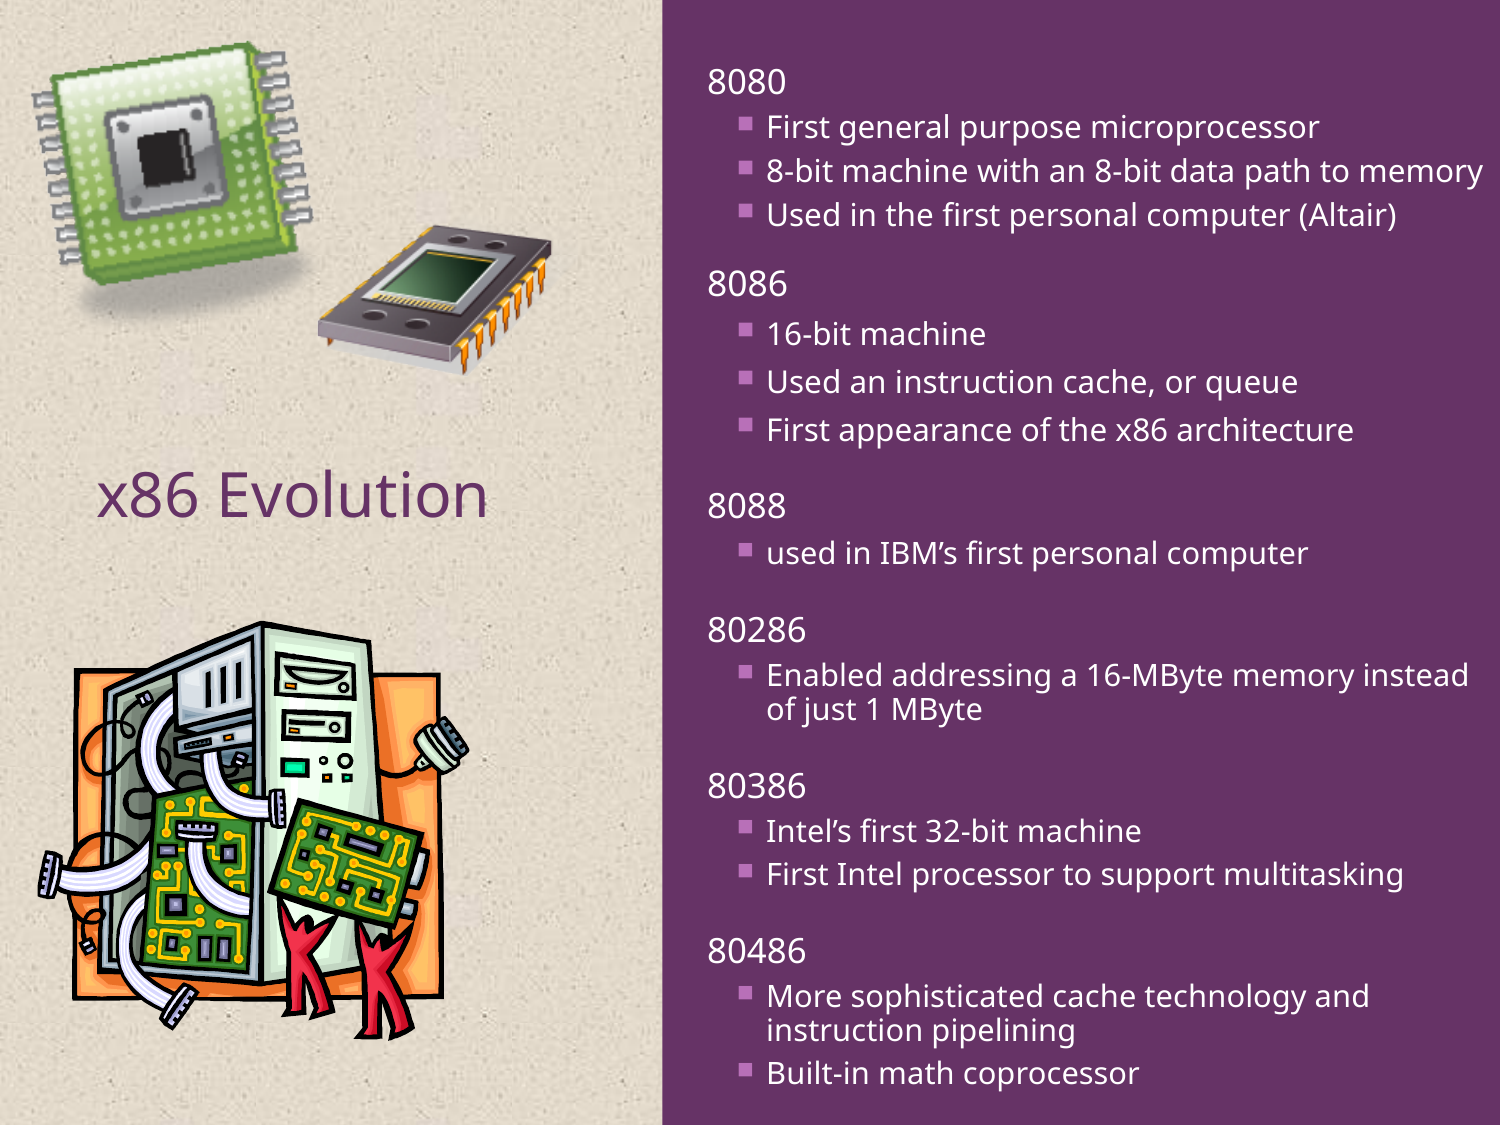

8080
First general purpose microprocessor
8-bit machine with an 8-bit data path to memory
Used in the first personal computer (Altair)
8086
16-bit machine
Used an instruction cache, or queue
First appearance of the x86 architecture
8088
used in IBM’s first personal computer
80286
Enabled addressing a 16-MByte memory instead of just 1 MByte
80386
Intel’s first 32-bit machine
First Intel processor to support multitasking
80486
More sophisticated cache technology and instruction pipelining
Built-in math coprocessor
# x86 Evolution